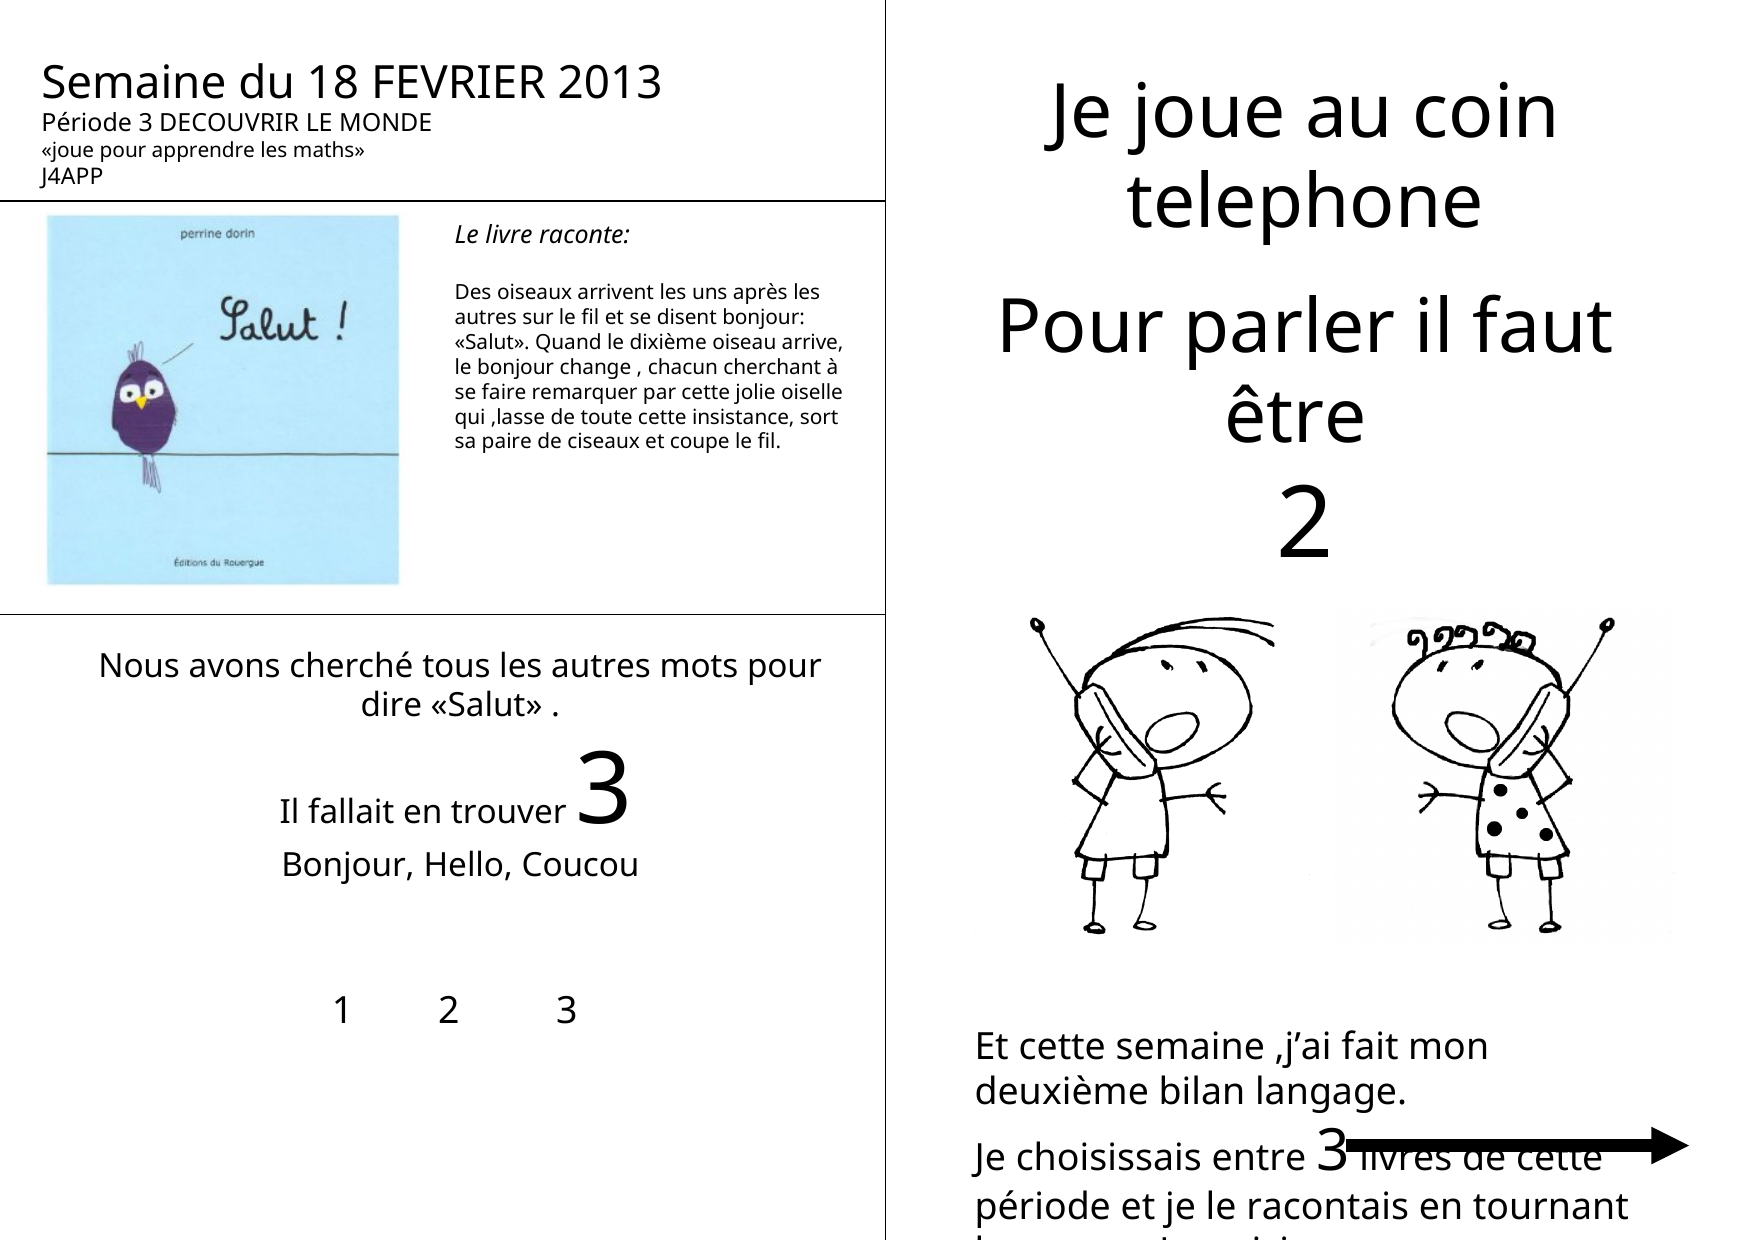

Semaine du 18 FEVRIER 2013
Je joue au coin telephone
Période 3 DECOUVRIR LE MONDE
«joue pour apprendre les maths»
J4APP
Le livre raconte:
Des oiseaux arrivent les uns après les autres sur le fil et se disent bonjour: «Salut». Quand le dixième oiseau arrive, le bonjour change , chacun cherchant à se faire remarquer par cette jolie oiselle qui ,lasse de toute cette insistance, sort sa paire de ciseaux et coupe le fil.
Pour parler il faut être
2
Nous avons cherché tous les autres mots pour dire «Salut» .
Il fallait en trouver 3
Bonjour, Hello, Coucou
1
2
3
Et cette semaine ,j’ai fait mon deuxième bilan langage.
Je choisissais entre 3 livres de cette période et je le racontais en tournant les pages. Le voici